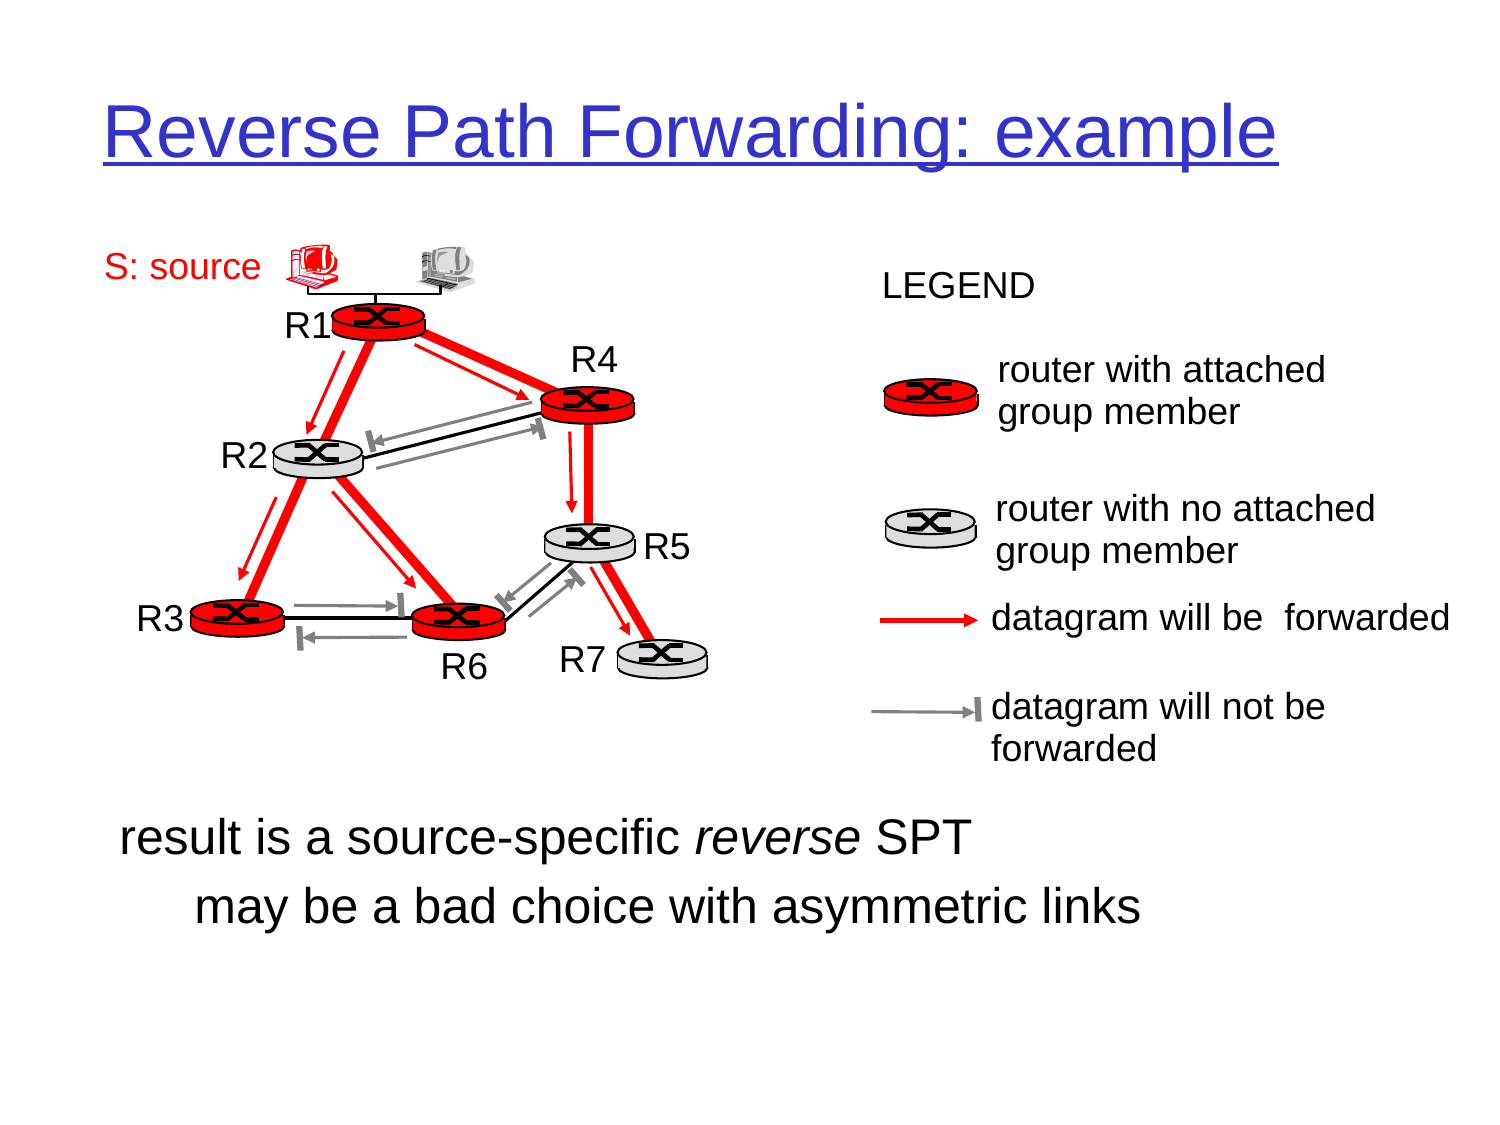

# Reverse Path Forwarding: example
S: source
LEGEND
R1
R4
router with attached
group member
R2
router with no attached
group member
R5
datagram will be forwarded
R3
R7
R6
datagram will not be
forwarded
result is a source-specific reverse SPT
may be a bad choice with asymmetric links